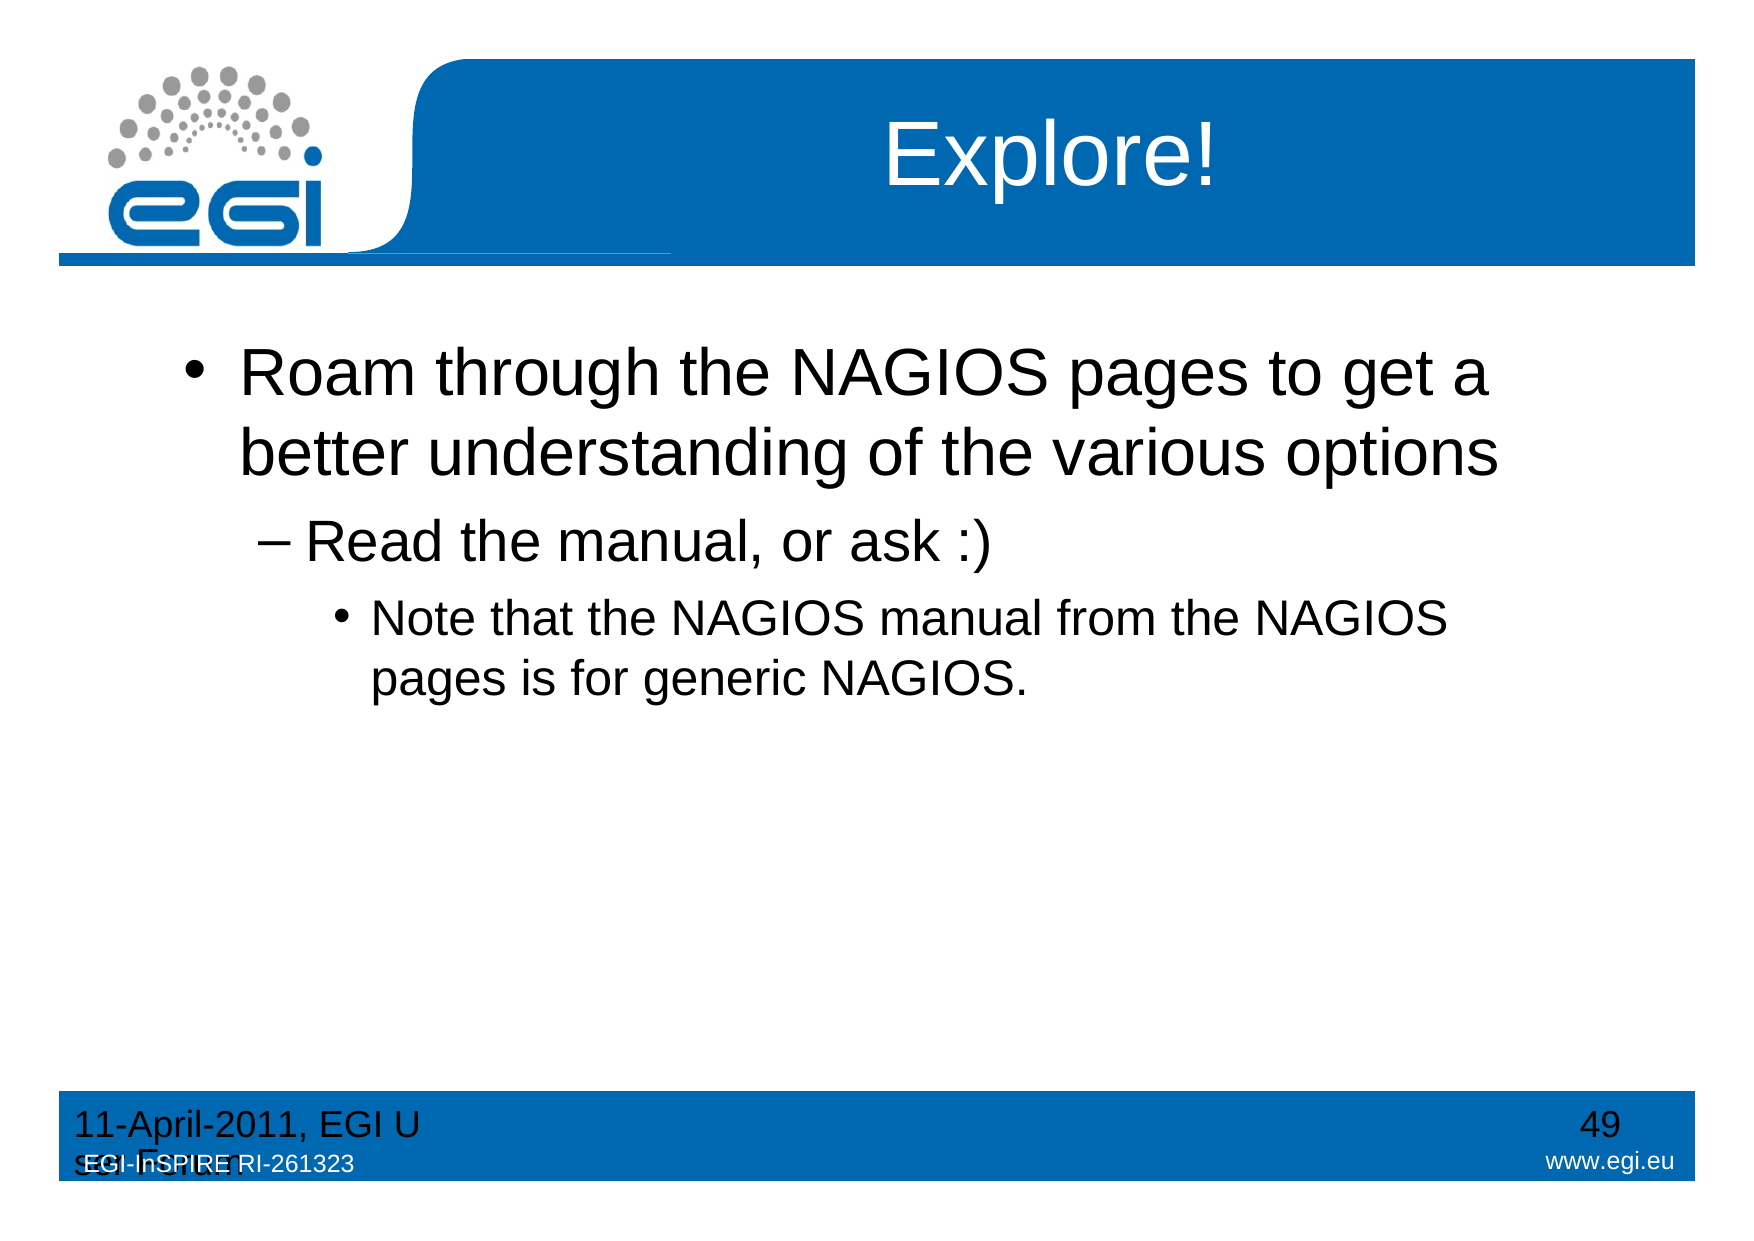

# Explore!
Roam through the NAGIOS pages to get a better understanding of the various options
Read the manual, or ask :)
Note that the NAGIOS manual from the NAGIOS pages is for generic NAGIOS.
11-April-2011, EGI User Forum
49
Training Guide